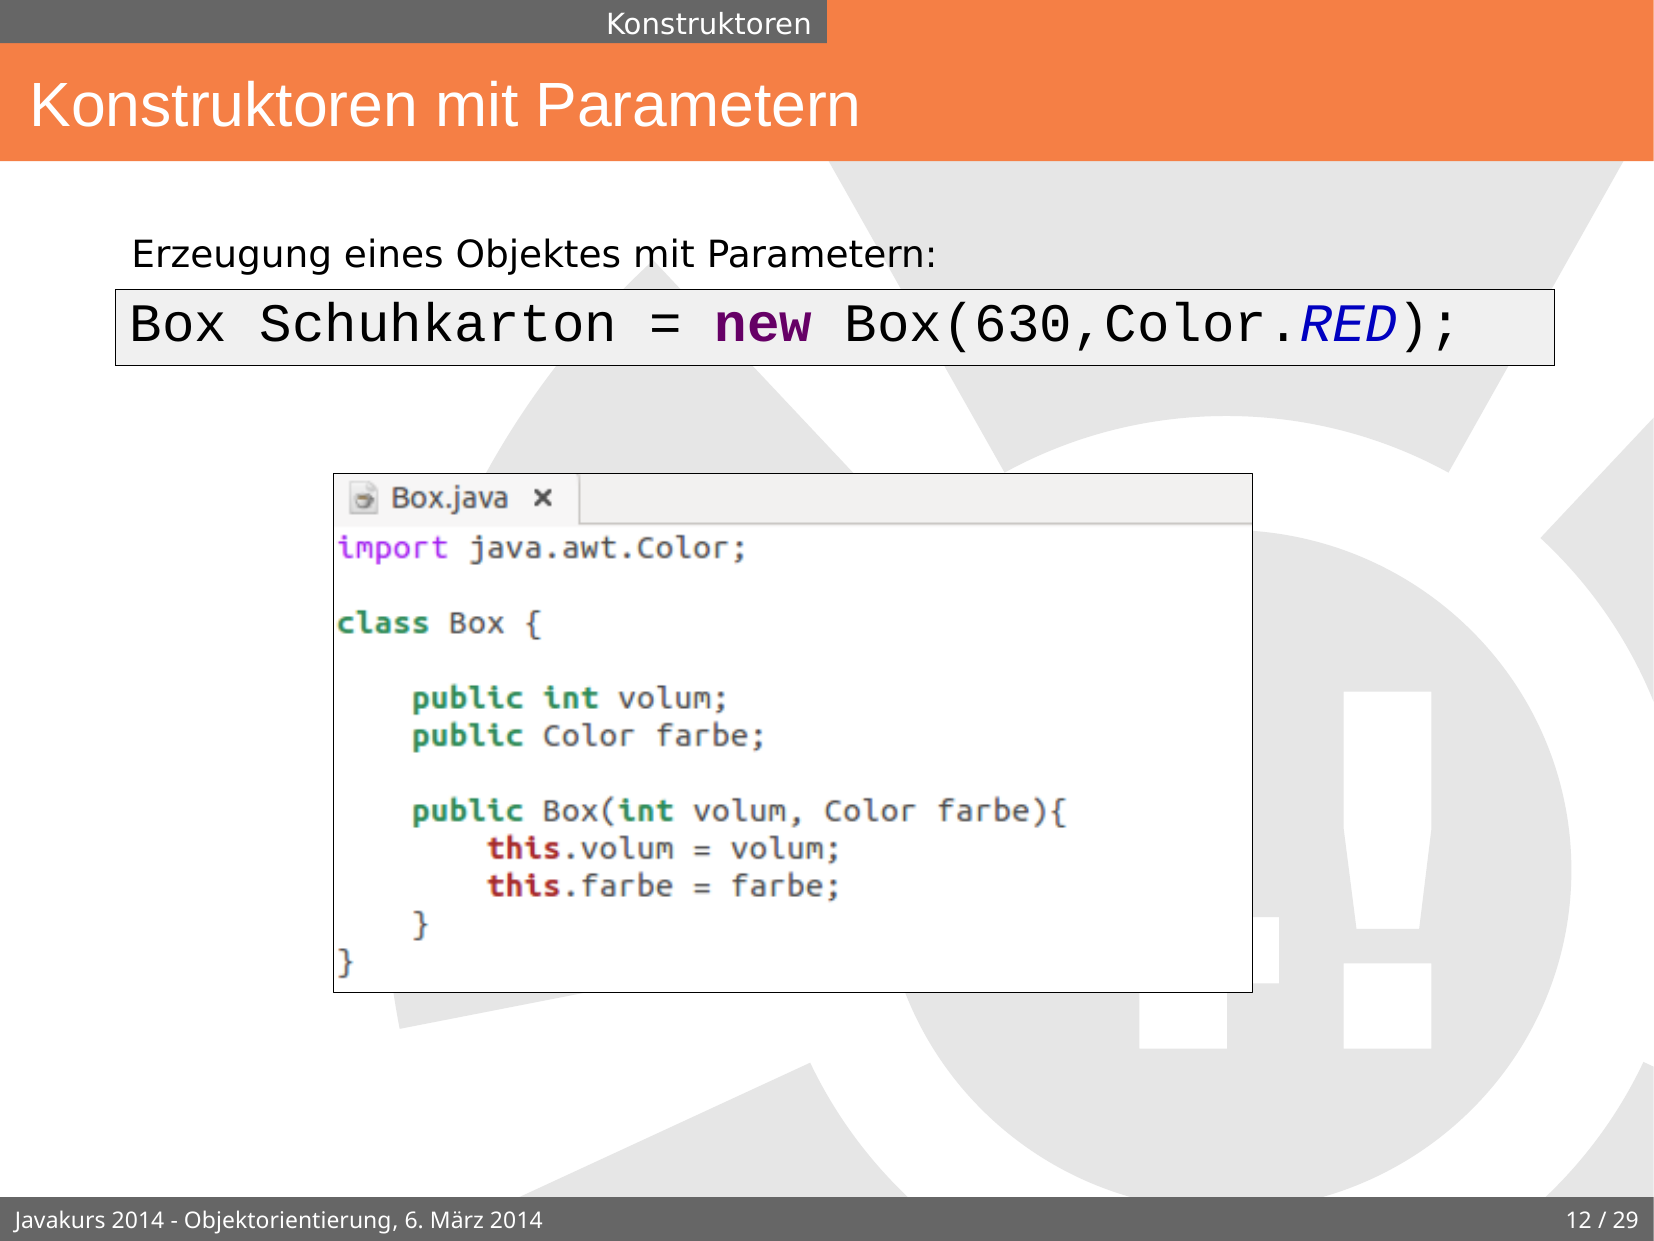

Konstruktoren
# Konstruktoren mit Parametern
Erzeugung eines Objektes mit Parametern:
Box Schuhkarton = new Box(630,Color.RED);